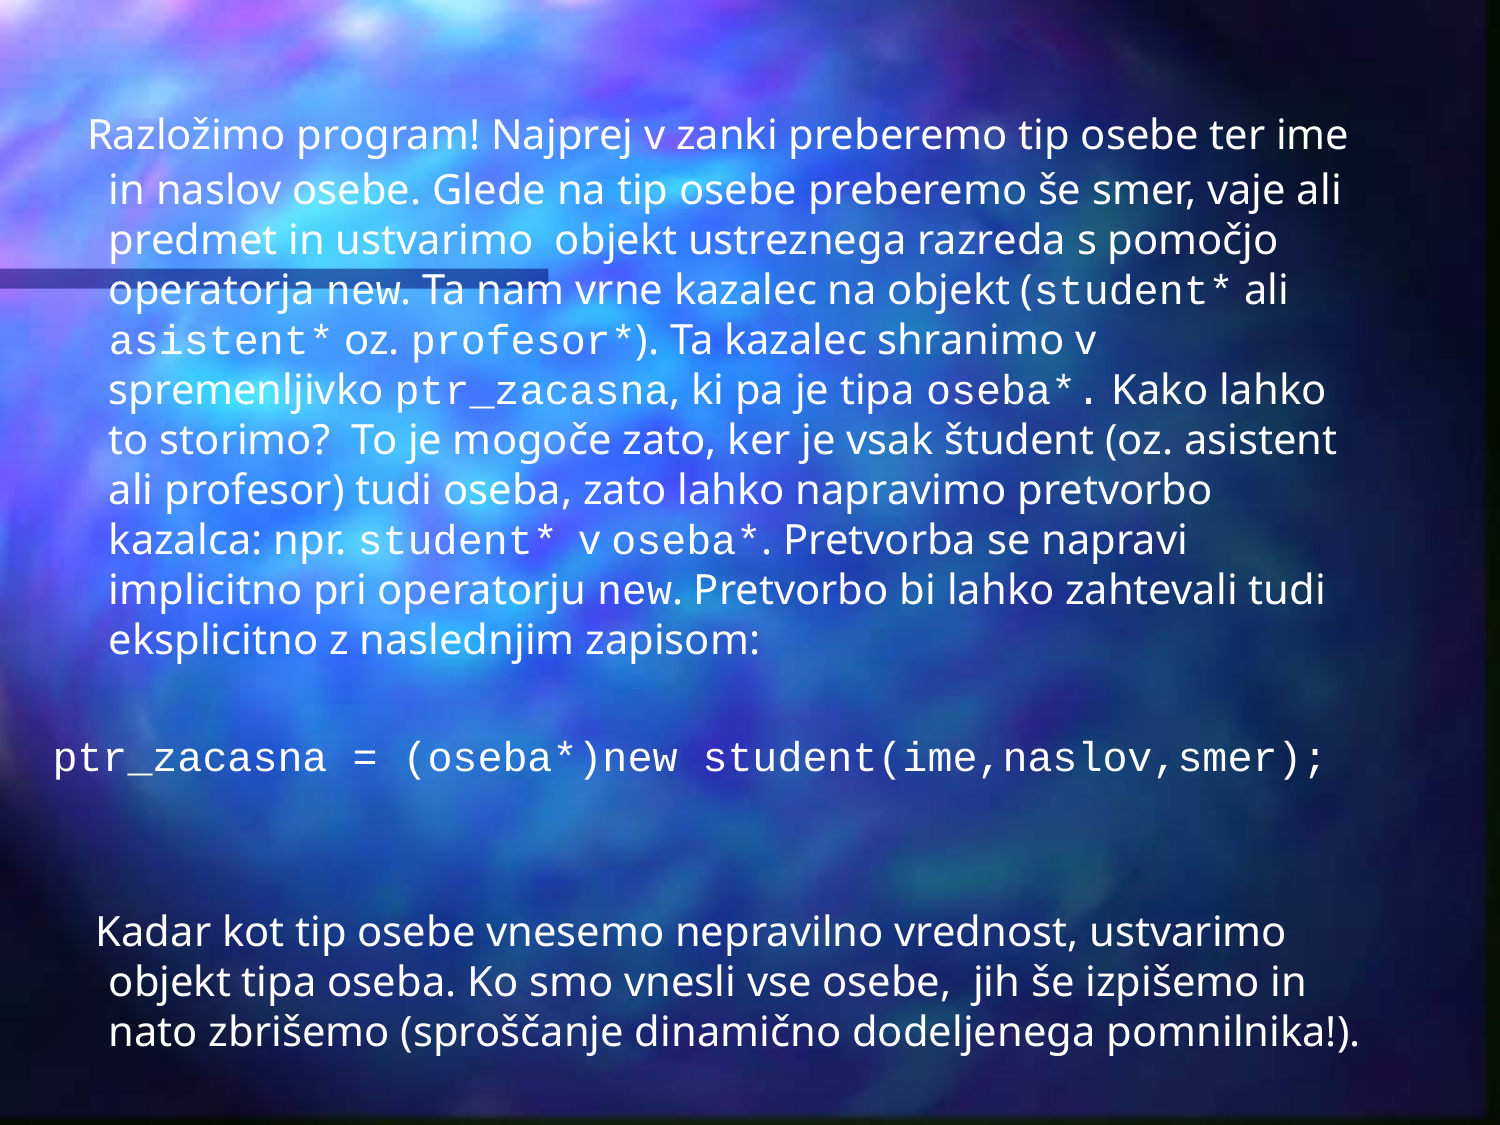

# Razložimo program! Najprej v zanki preberemo tip osebe ter ime in naslov osebe. Glede na tip osebe preberemo še smer, vaje ali predmet in ustvarimo objekt ustreznega razreda s pomočjo operatorja new. Ta nam vrne kazalec na objekt (student* ali asistent* oz. profesor*). Ta kazalec shranimo v spremenljivko ptr_zacasna, ki pa je tipa oseba*. Kako lahko to storimo? To je mogoče zato, ker je vsak študent (oz. asistent ali profesor) tudi oseba, zato lahko napravimo pretvorbo kazalca: npr. student* v oseba*. Pretvorba se napravi implicitno pri operatorju new. Pretvorbo bi lahko zahtevali tudi eksplicitno z naslednjim zapisom:
ptr_zacasna = (oseba*)new student(ime,naslov,smer);
 Kadar kot tip osebe vnesemo nepravilno vrednost, ustvarimo objekt tipa oseba. Ko smo vnesli vse osebe, jih še izpišemo in nato zbrišemo (sproščanje dinamično dodeljenega pomnilnika!).